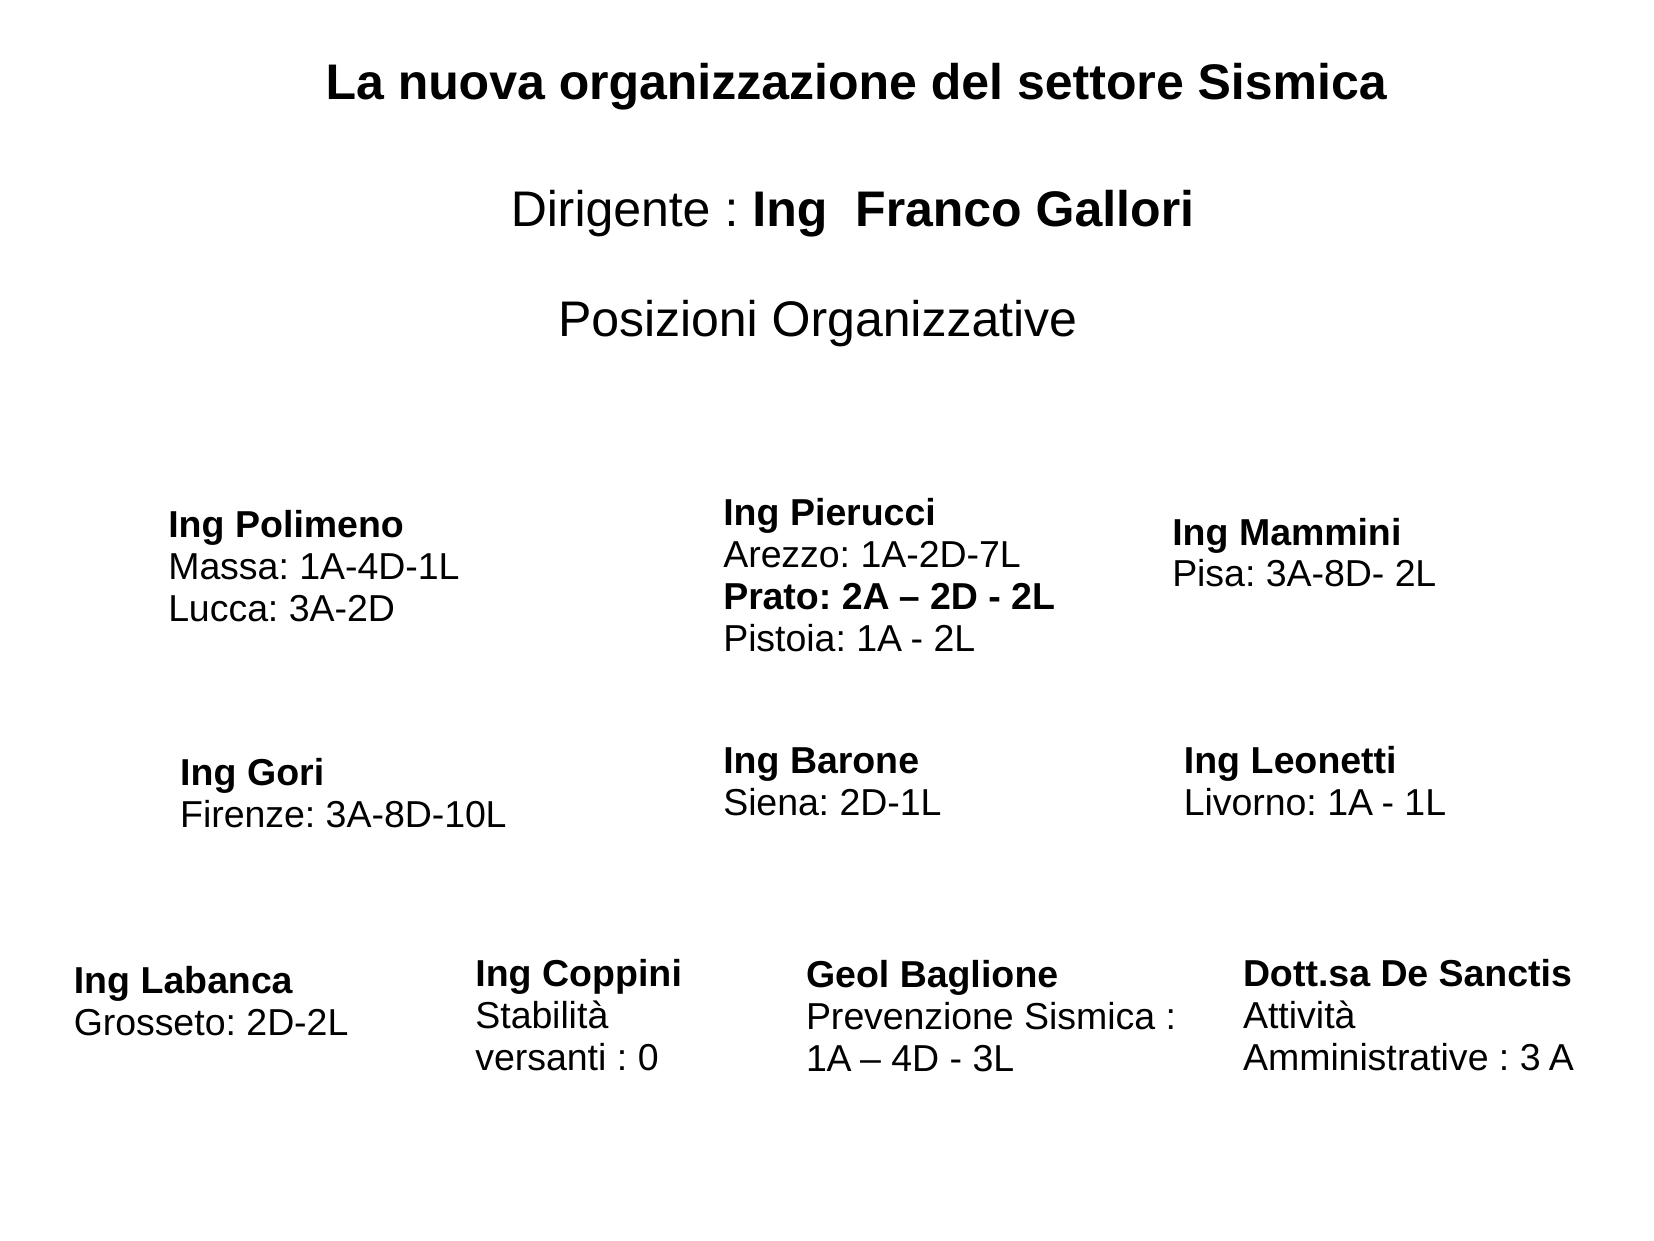

La nuova organizzazione del settore Sismica
Dirigente : Ing Franco Gallori
Posizioni Organizzative
Ing Pierucci
Arezzo: 1A-2D-7L
Prato: 2A – 2D - 2L
Pistoia: 1A - 2L
Ing Polimeno
Massa: 1A-4D-1L
Lucca: 3A-2D
Ing Mammini
Pisa: 3A-8D- 2L
Ing Barone
Siena: 2D-1L
Ing Leonetti
Livorno: 1A - 1L
Ing Gori
Firenze: 3A-8D-10L
Ing Coppini
Stabilità versanti : 0
Dott.sa De Sanctis
Attività Amministrative : 3 A
Geol Baglione
Prevenzione Sismica : 1A – 4D - 3L
Ing Labanca
Grosseto: 2D-2L